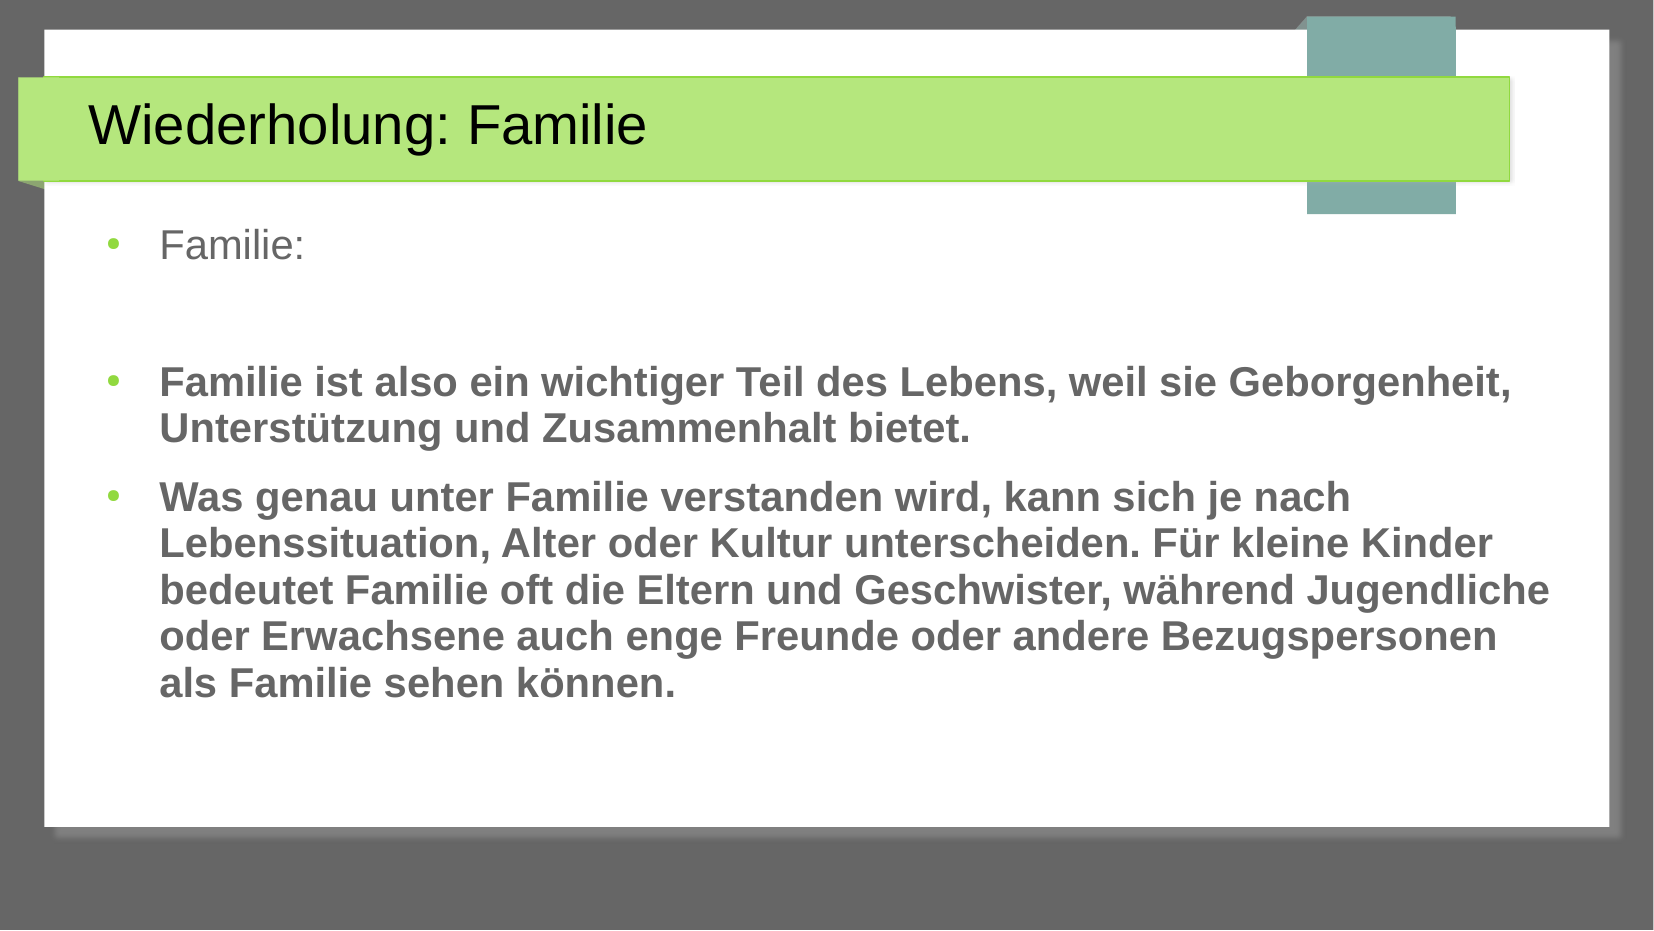

# Wiederholung: Familie
Familie:
Familie ist also ein wichtiger Teil des Lebens, weil sie Geborgenheit, Unterstützung und Zusammenhalt bietet.
Was genau unter Familie verstanden wird, kann sich je nach Lebenssituation, Alter oder Kultur unterscheiden. Für kleine Kinder bedeutet Familie oft die Eltern und Geschwister, während Jugendliche oder Erwachsene auch enge Freunde oder andere Bezugspersonen als Familie sehen können.